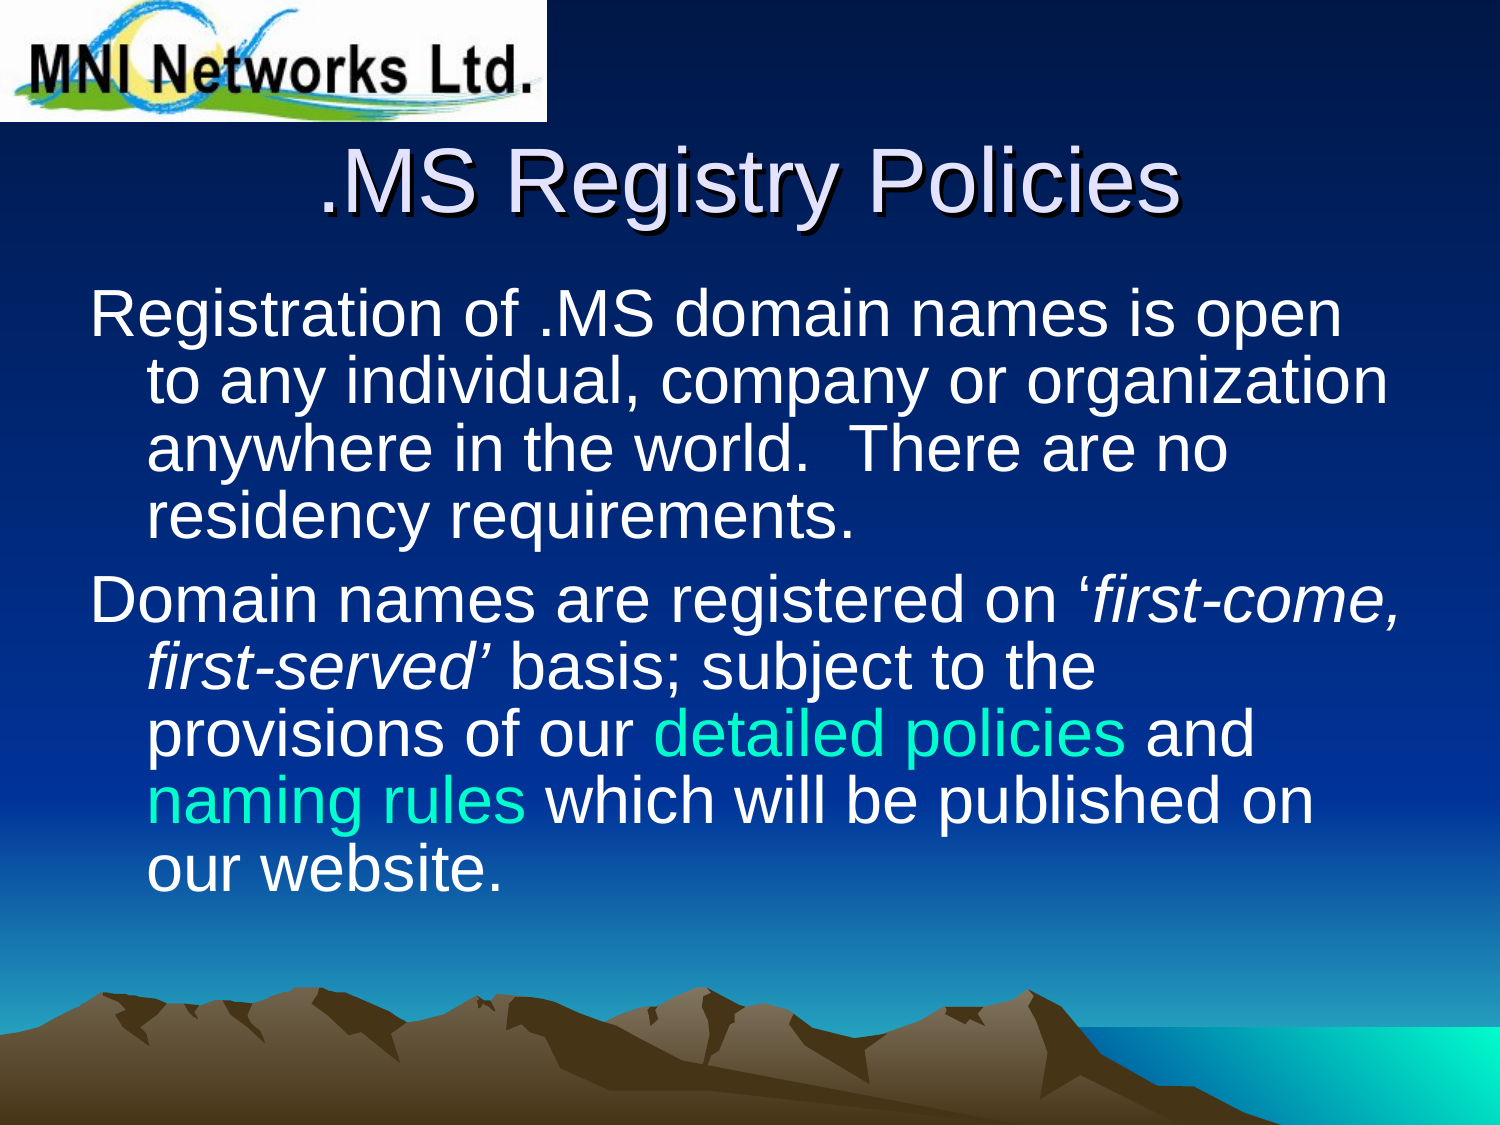

# .MS Registry Policies
Registration of .MS domain names is open to any individual, company or organization anywhere in the world. There are no residency requirements.
Domain names are registered on ‘first-come, first-served’ basis; subject to the provisions of our detailed policies and naming rules which will be published on our website.